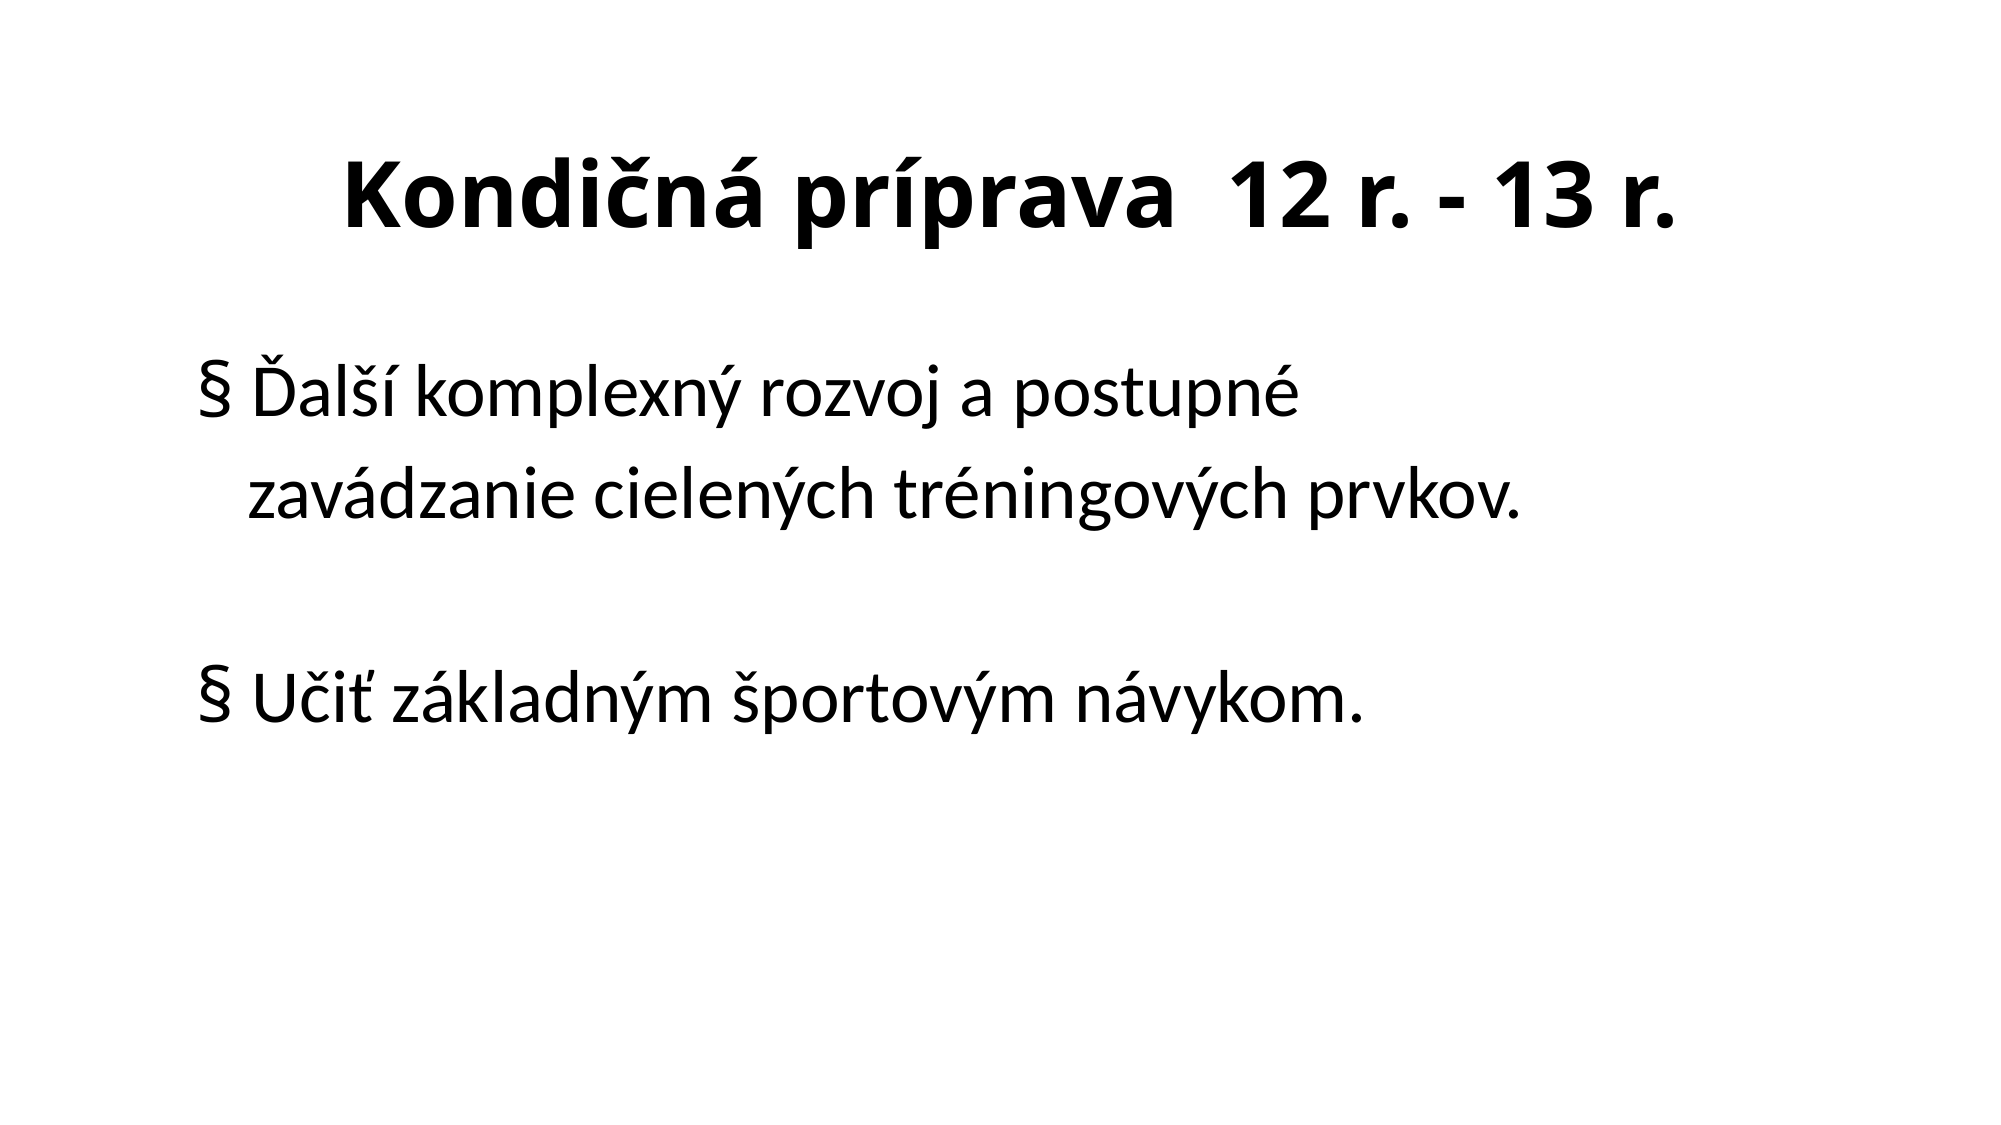

# Kondičná príprava 12 r. - 13 r.
 Ďalší komplexný rozvoj a postupné
 zavádzanie cielených tréningových prvkov.
 Učiť základným športovým návykom.